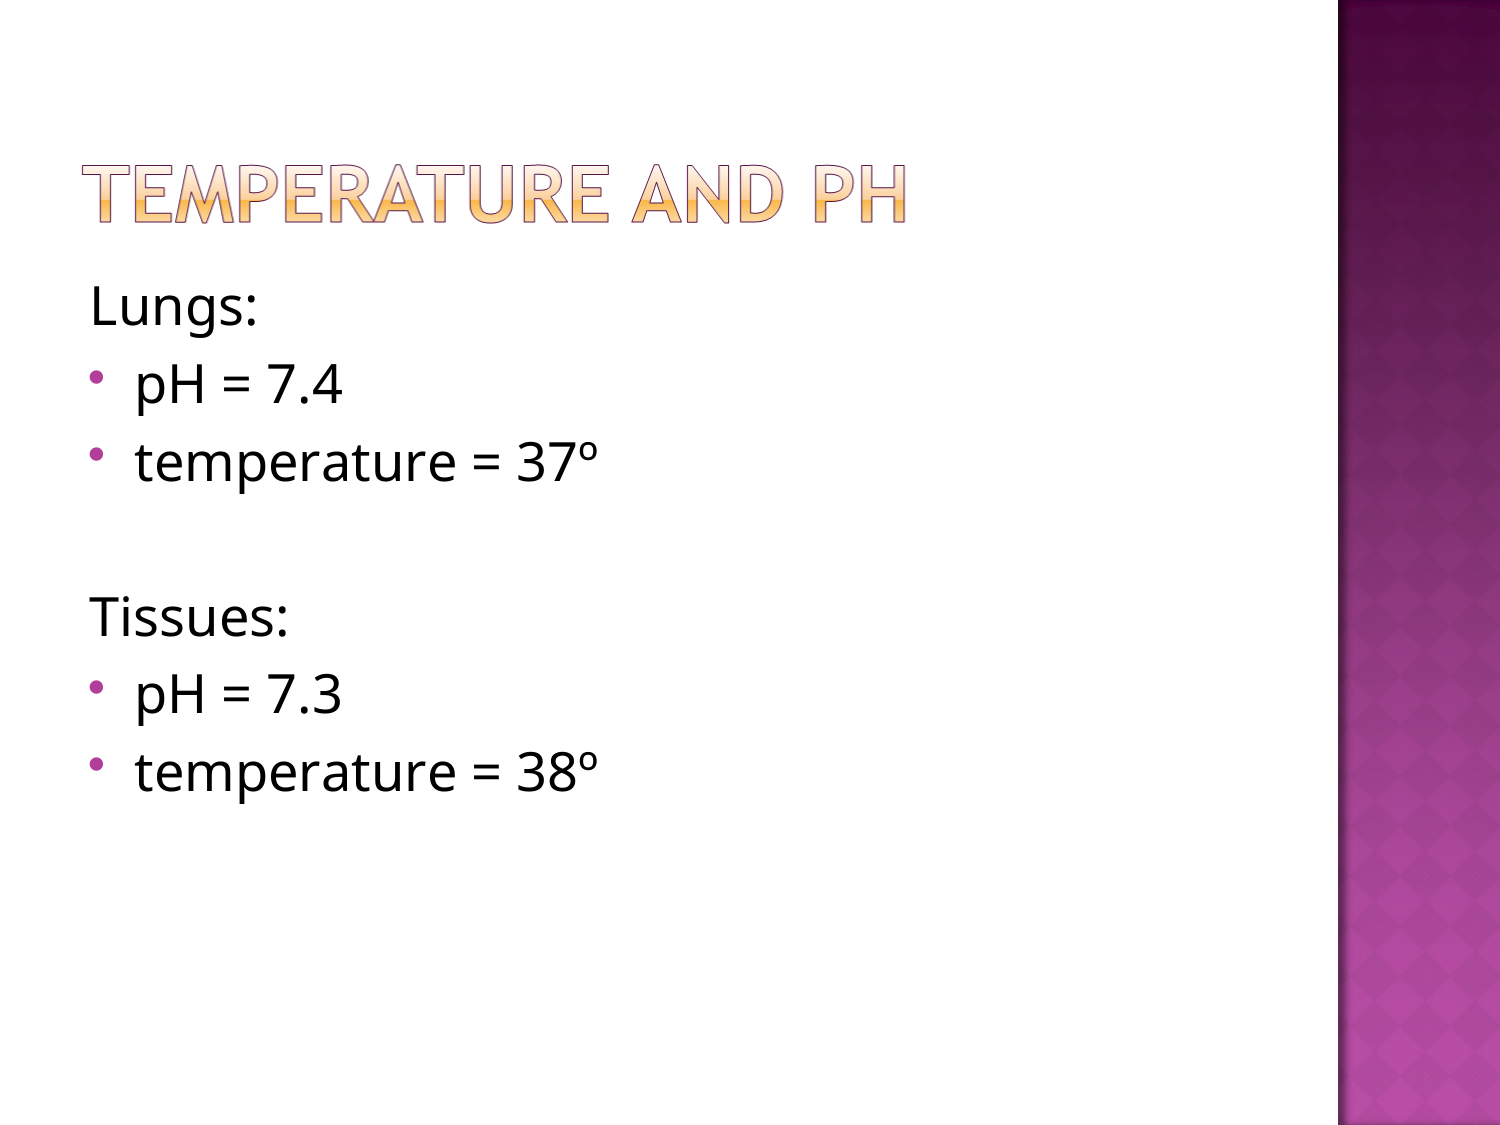

# Lungs:
pH = 7.4
temperature = 37º
Tissues:
pH = 7.3
temperature = 38º